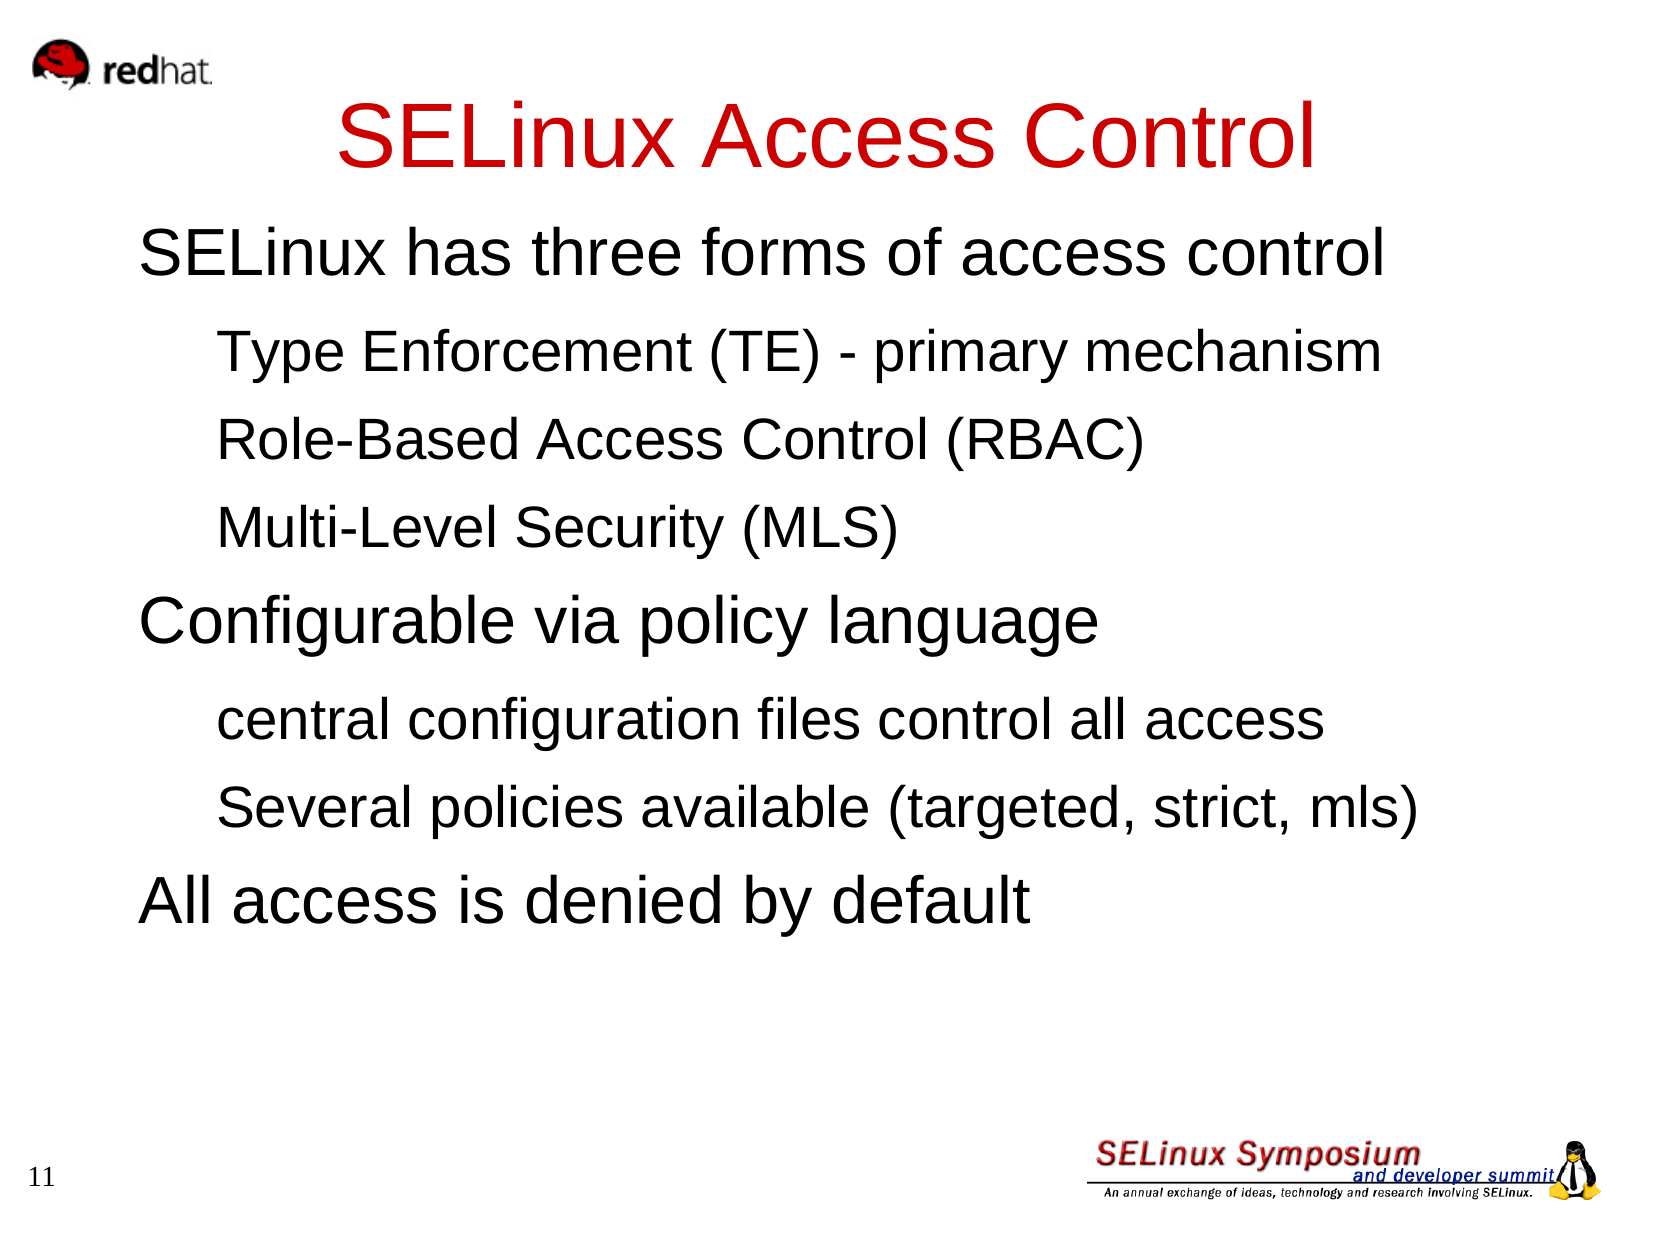

# SELinux Access Control
SELinux has three forms of access control
Type Enforcement (TE) - primary mechanism
Role-Based Access Control (RBAC)
Multi-Level Security (MLS)
Configurable via policy language
central configuration files control all access
Several policies available (targeted, strict, mls)
All access is denied by default